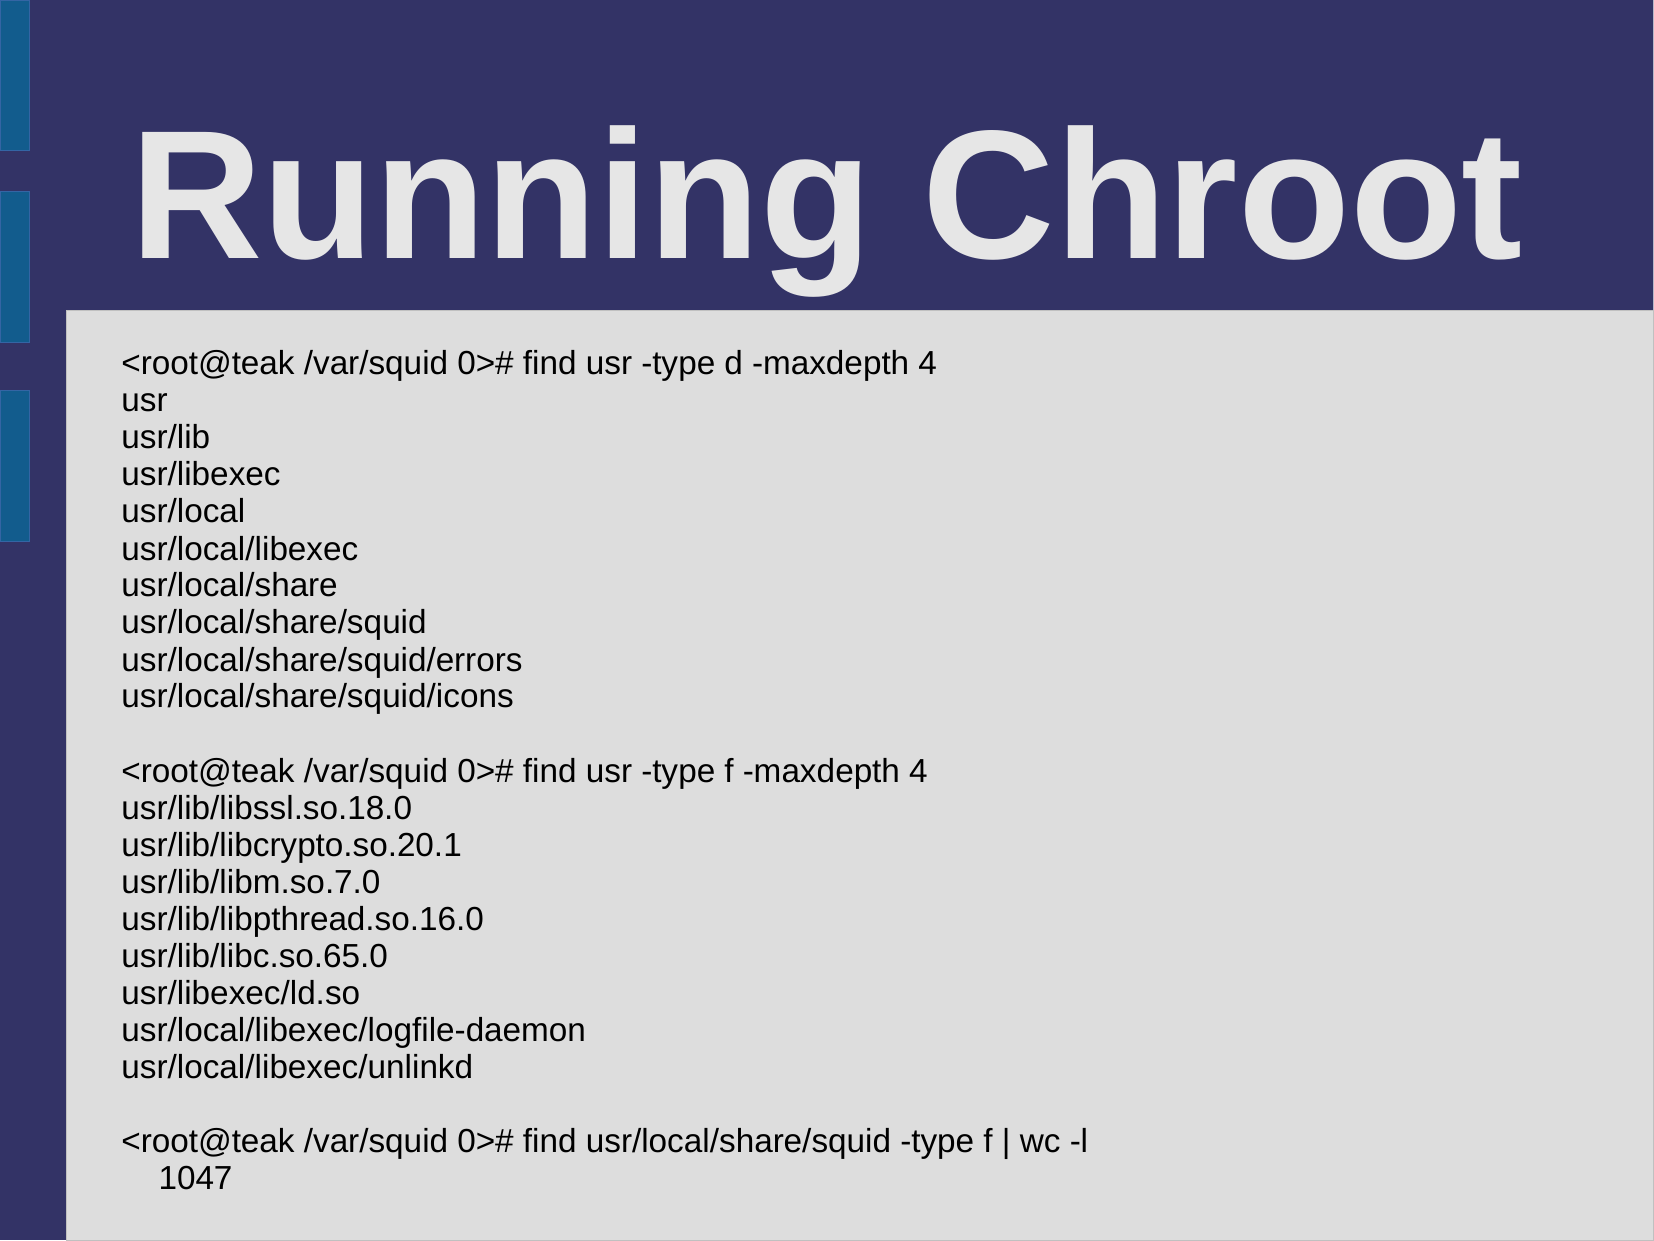

# Running Chroot
<root@teak /var/squid 0># find usr -type d -maxdepth 4
usr
usr/lib
usr/libexec
usr/local
usr/local/libexec
usr/local/share
usr/local/share/squid
usr/local/share/squid/errors
usr/local/share/squid/icons
<root@teak /var/squid 0># find usr -type f -maxdepth 4
usr/lib/libssl.so.18.0
usr/lib/libcrypto.so.20.1
usr/lib/libm.so.7.0
usr/lib/libpthread.so.16.0
usr/lib/libc.so.65.0
usr/libexec/ld.so
usr/local/libexec/logfile-daemon
usr/local/libexec/unlinkd
<root@teak /var/squid 0># find usr/local/share/squid -type f | wc -l
 1047